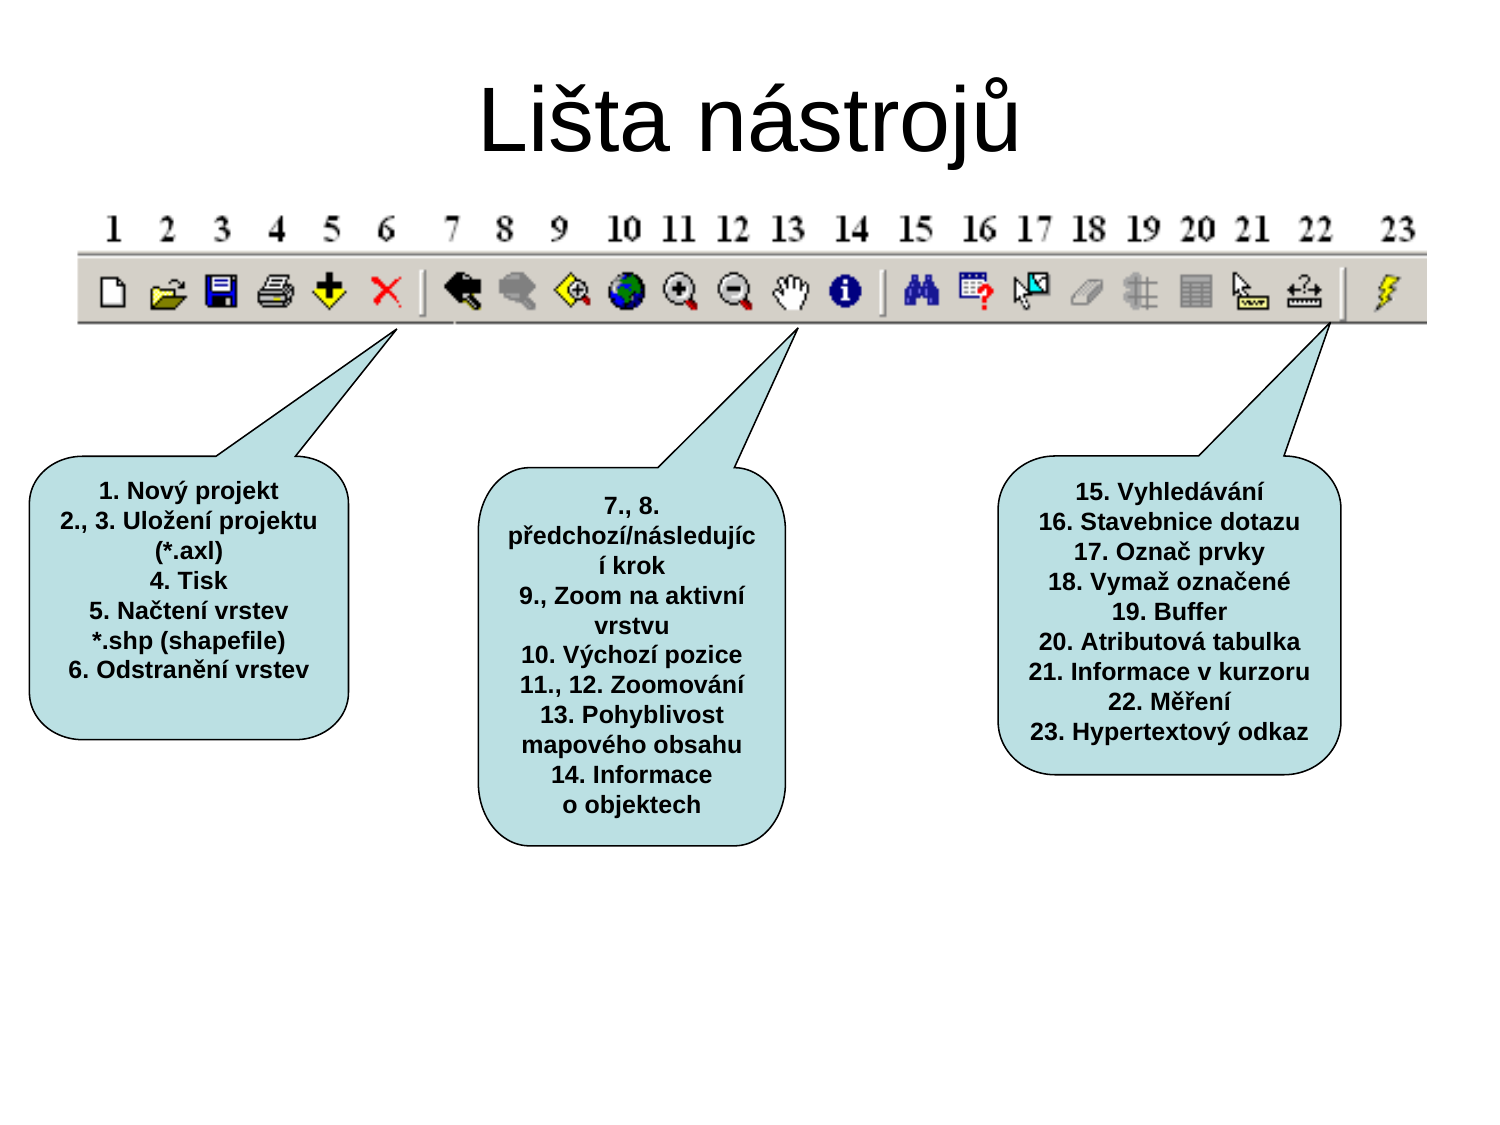

# Lišta nástrojů
1. Nový projekt
2., 3. Uložení projektu (*.axl)
4. Tisk
5. Načtení vrstev *.shp (shapefile)
6. Odstranění vrstev
15. Vyhledávání
16. Stavebnice dotazu
17. Označ prvky
18. Vymaž označené
19. Buffer
20. Atributová tabulka
21. Informace v kurzoru
22. Měření
23. Hypertextový odkaz
7., 8. předchozí/následující krok
9., Zoom na aktivní vrstvu
10. Výchozí pozice
11., 12. Zoomování
13. Pohyblivost mapového obsahu
14. Informace
o objektech